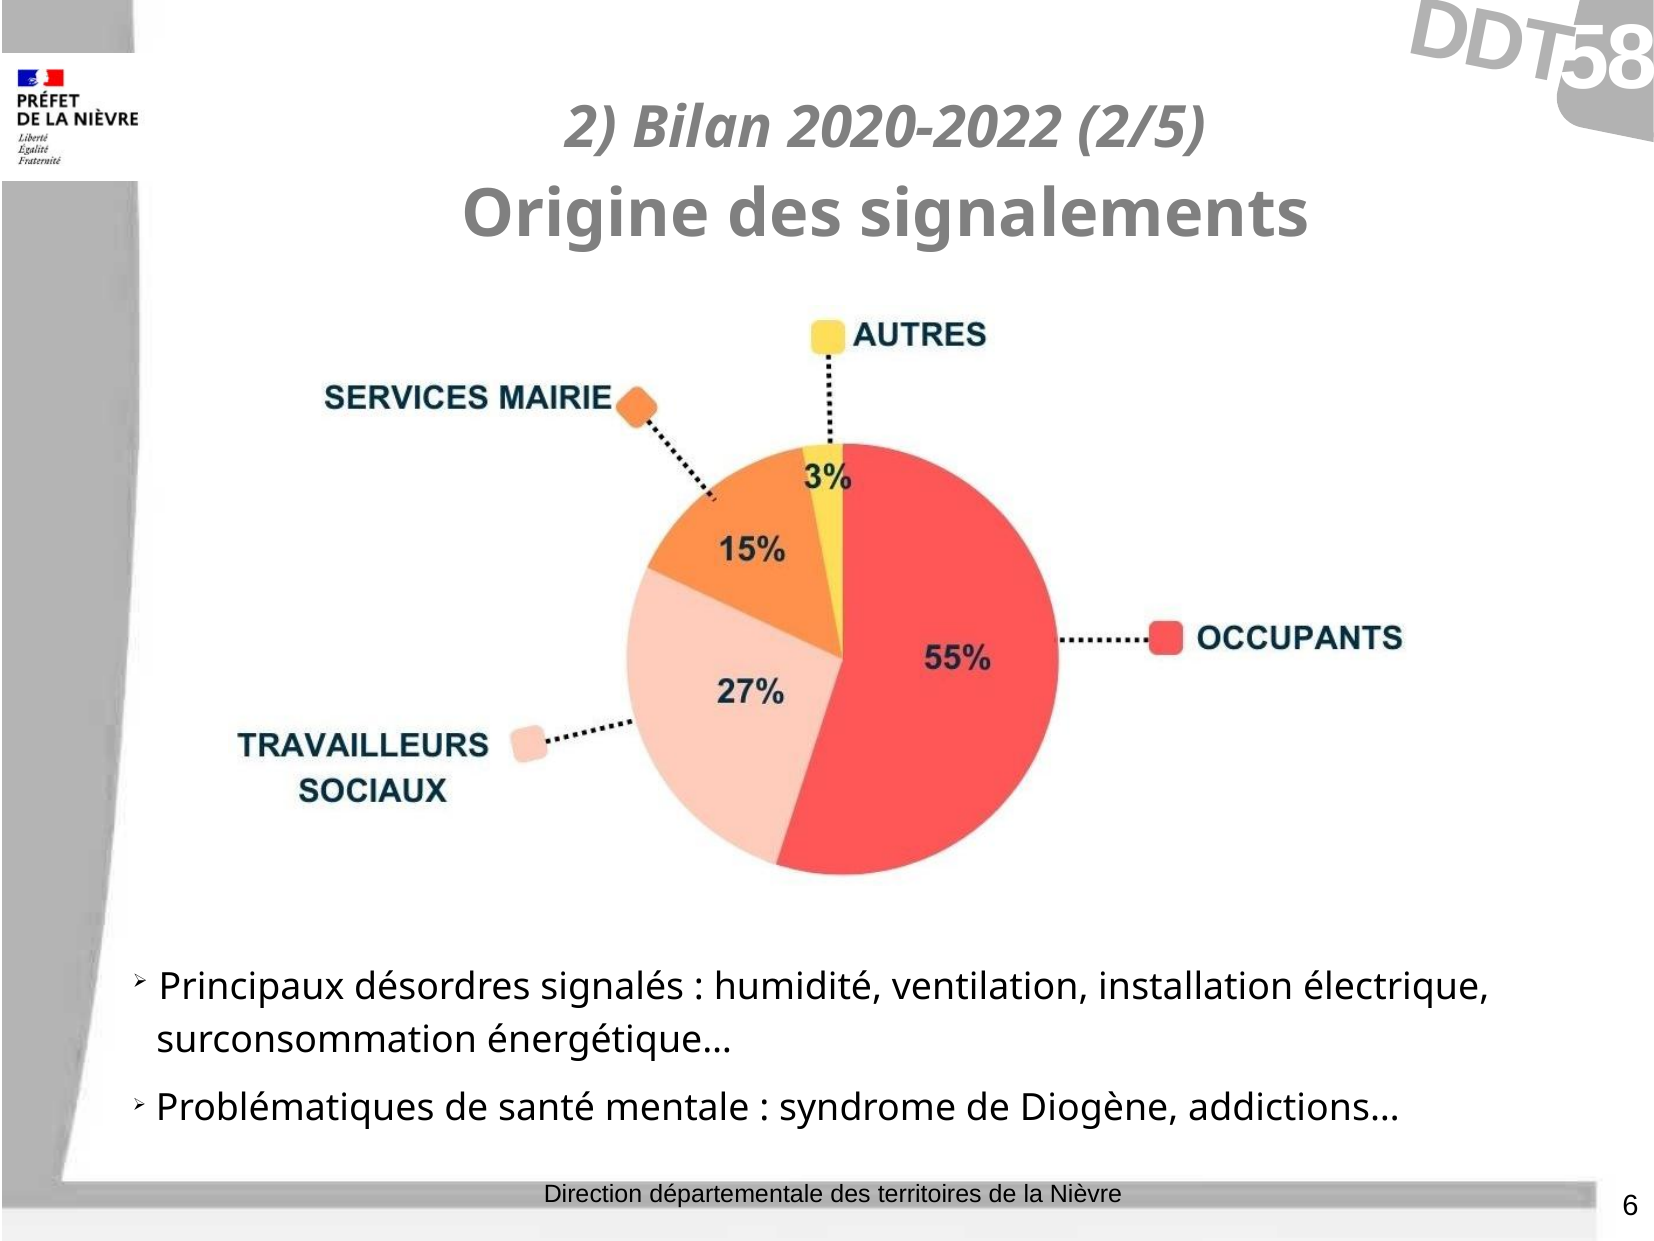

# 2) Bilan 2020-2022 (2/5) Origine des signalements
 Principaux désordres signalés : humidité, ventilation, installation électrique, surconsommation énergétique…
 Problématiques de santé mentale : syndrome de Diogène, addictions…